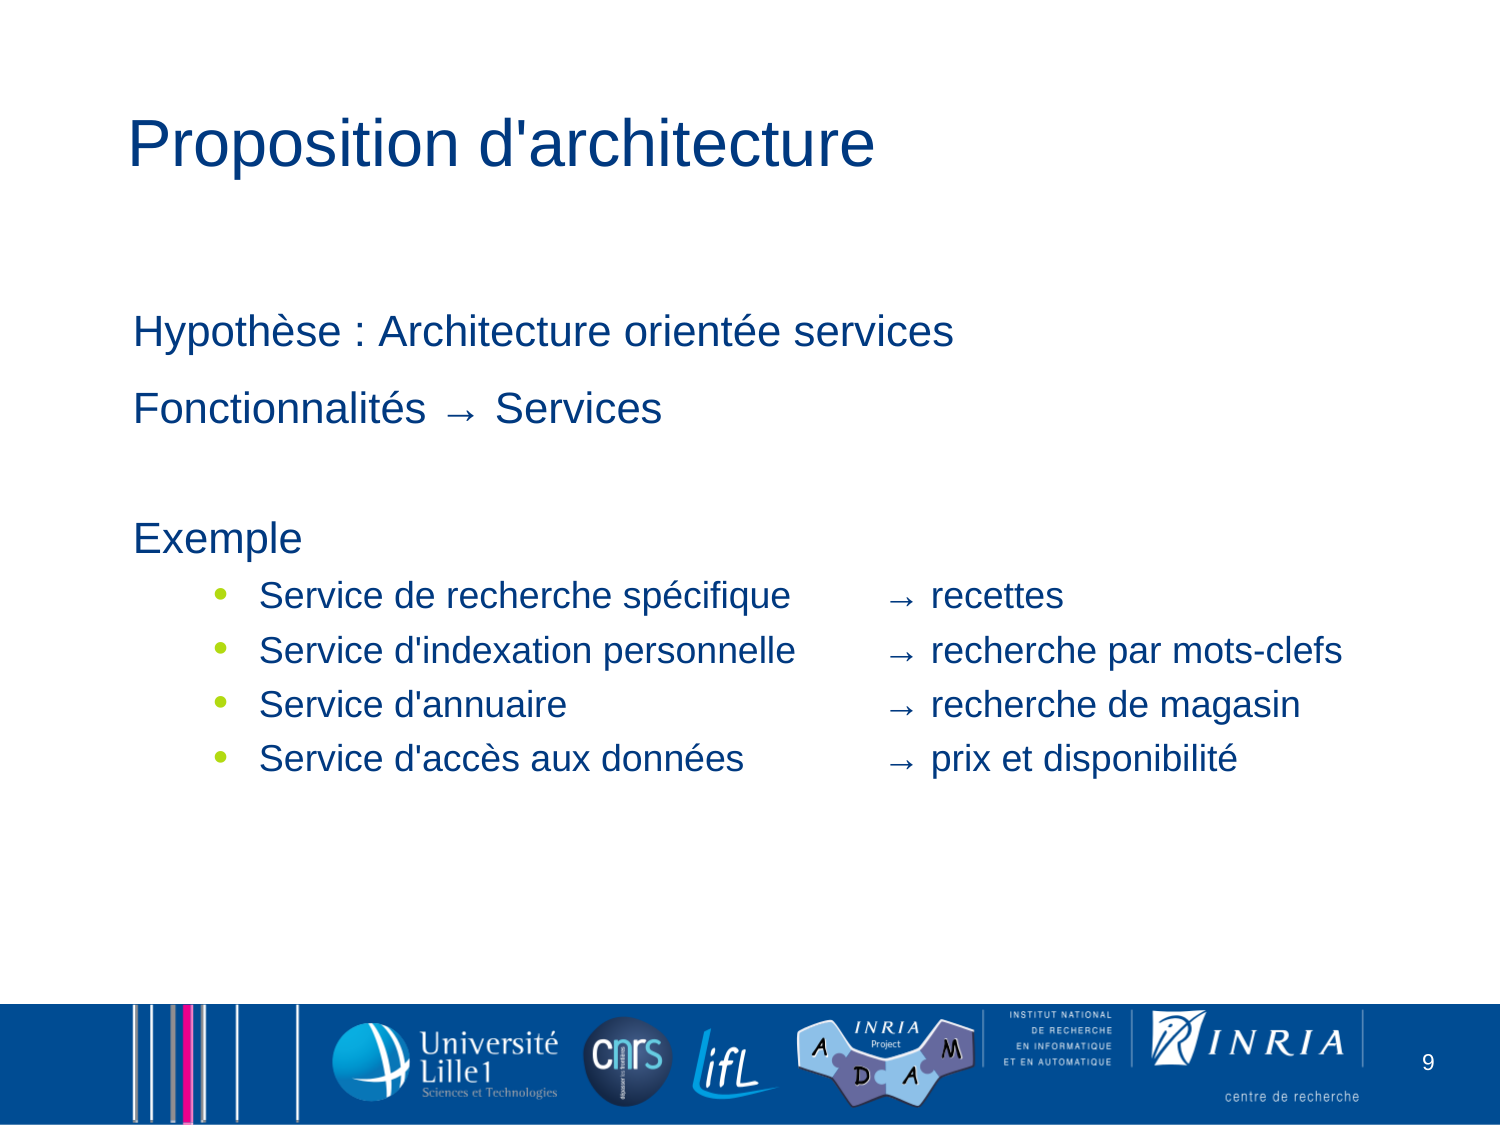

# Proposition d'architecture
Hypothèse : Architecture orientée services
Fonctionnalités → Services
Exemple
Service de recherche spécifique	→ recettes
Service d'indexation personnelle	→ recherche par mots-clefs
Service d'annuaire			→ recherche de magasin
Service d'accès aux données	→ prix et disponibilité